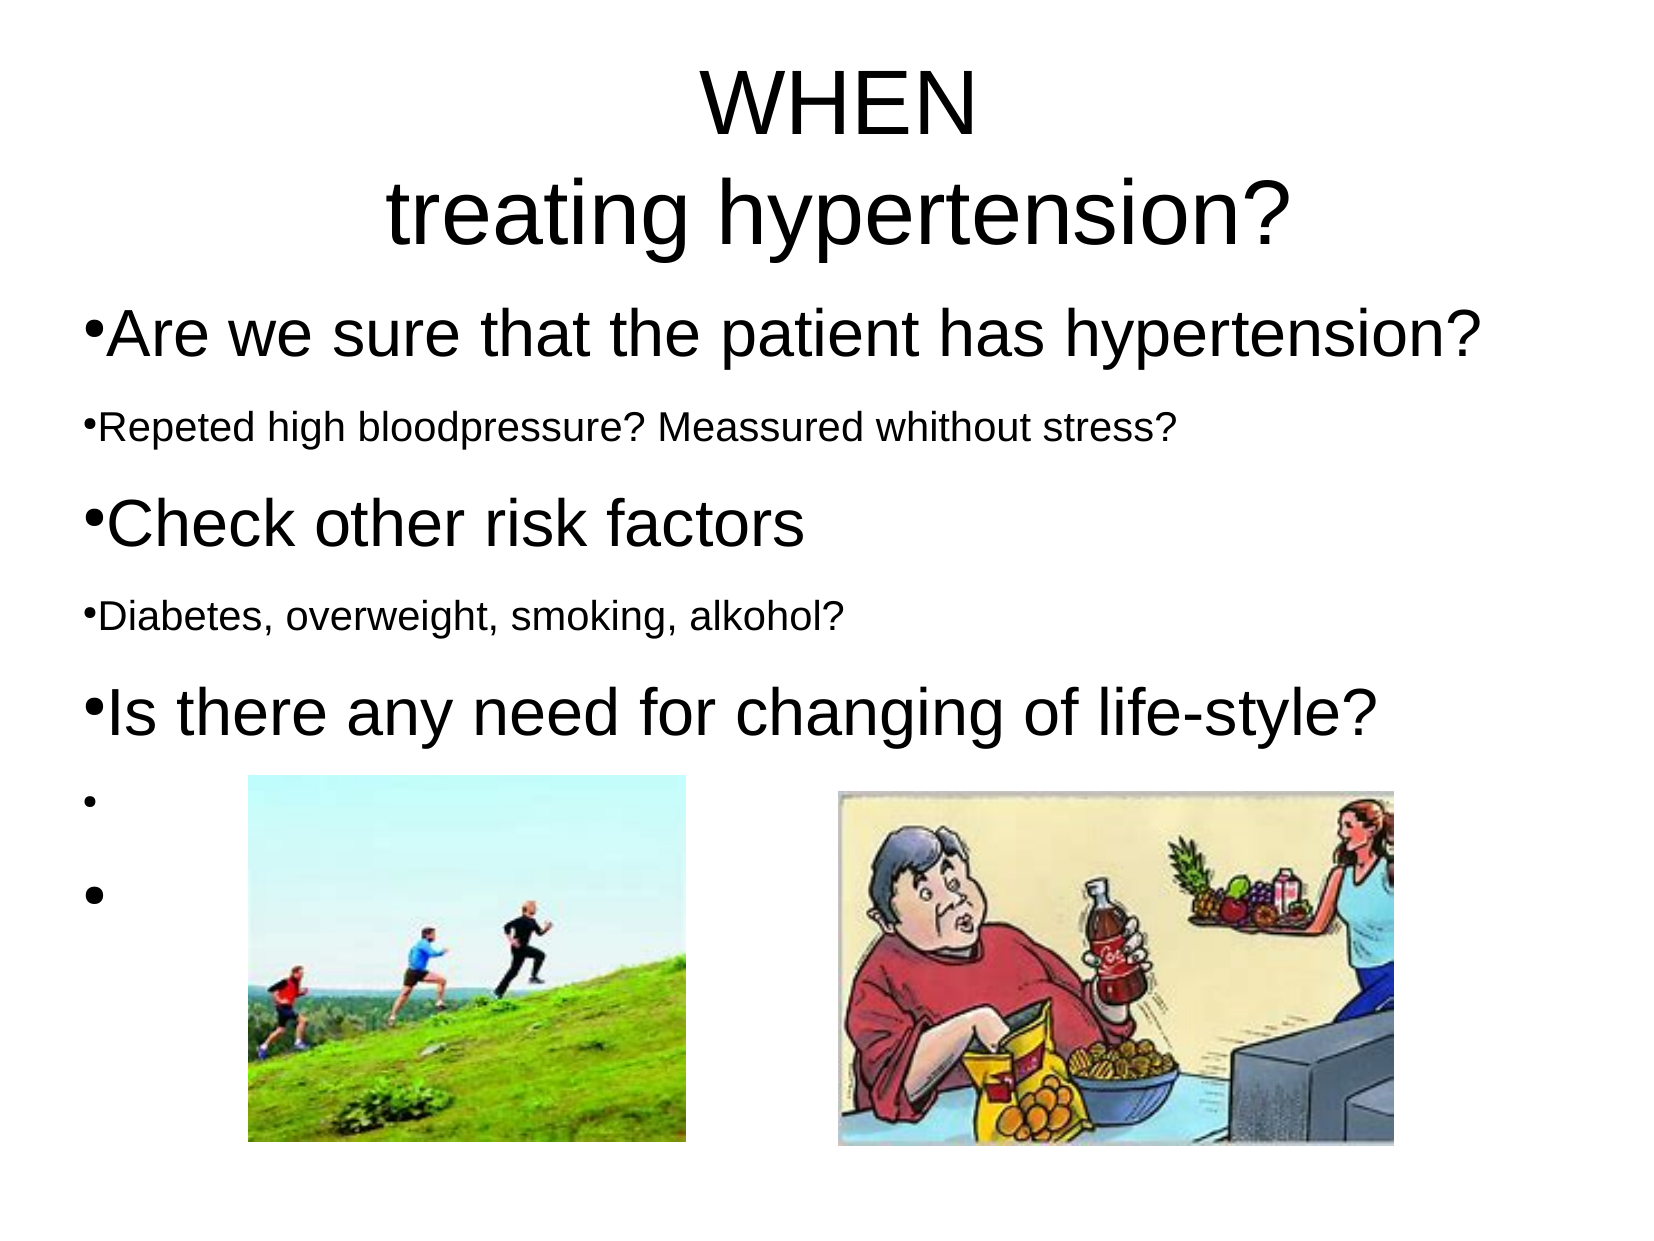

# WHEN treating hypertension?
Are we sure that the patient has hypertension?
Repeted high bloodpressure? Meassured whithout stress?
Check other risk factors
Diabetes, overweight, smoking, alkohol?
Is there any need for changing of life-style?